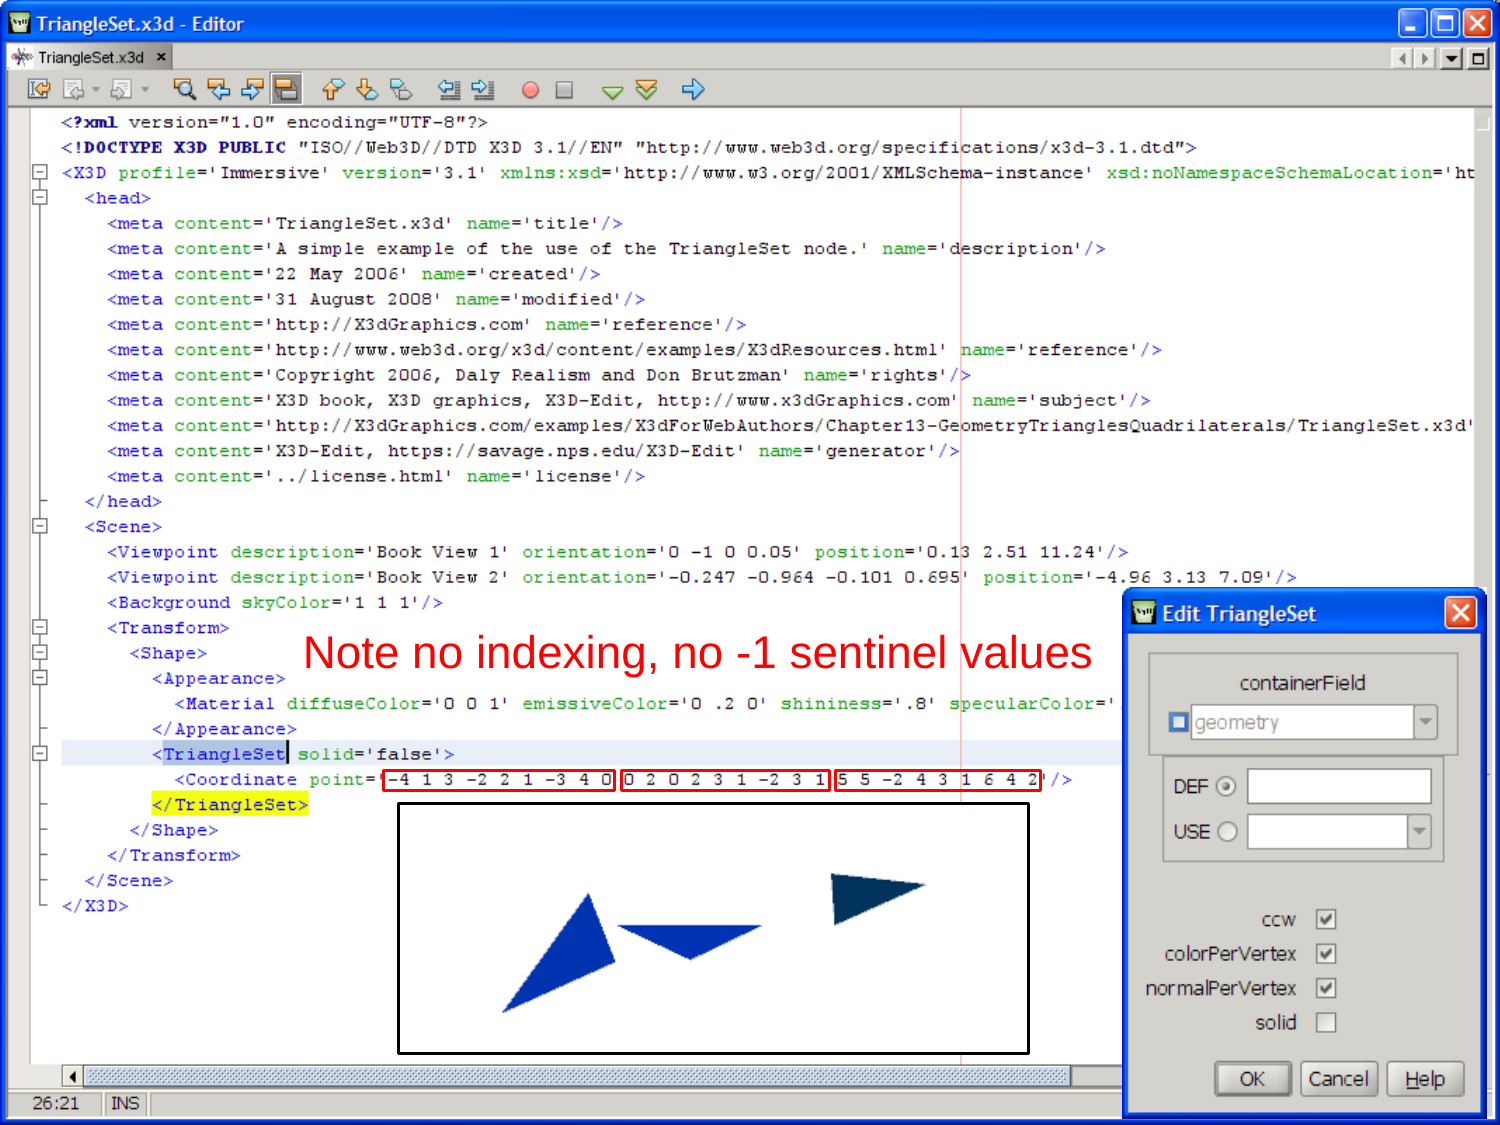

# TriangleSet node X3D-Edit
Note no indexing, no -1 sentinel values